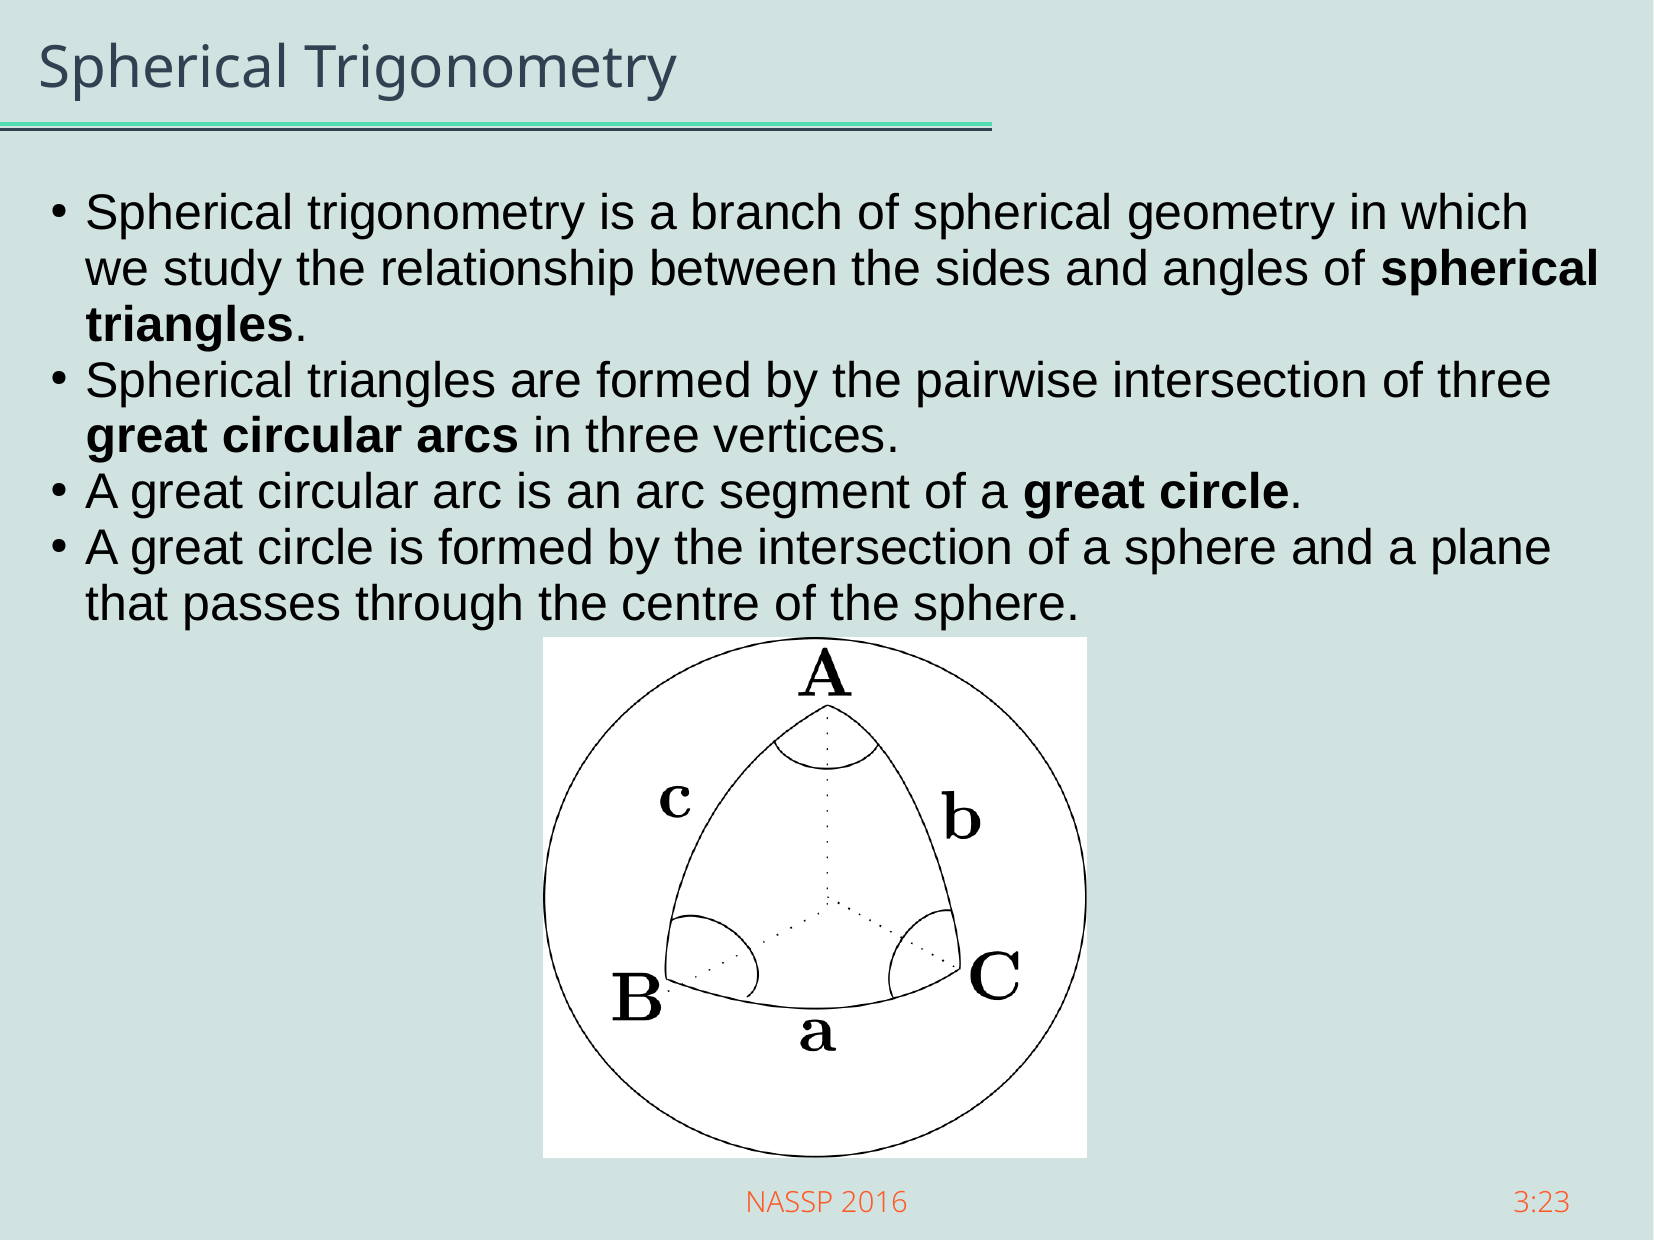

Spherical Trigonometry
Spherical trigonometry is a branch of spherical geometry in which we study the relationship between the sides and angles of spherical triangles.
Spherical triangles are formed by the pairwise intersection of three great circular arcs in three vertices.
A great circular arc is an arc segment of a great circle.
A great circle is formed by the intersection of a sphere and a plane that passes through the centre of the sphere.
NASSP 2016
3